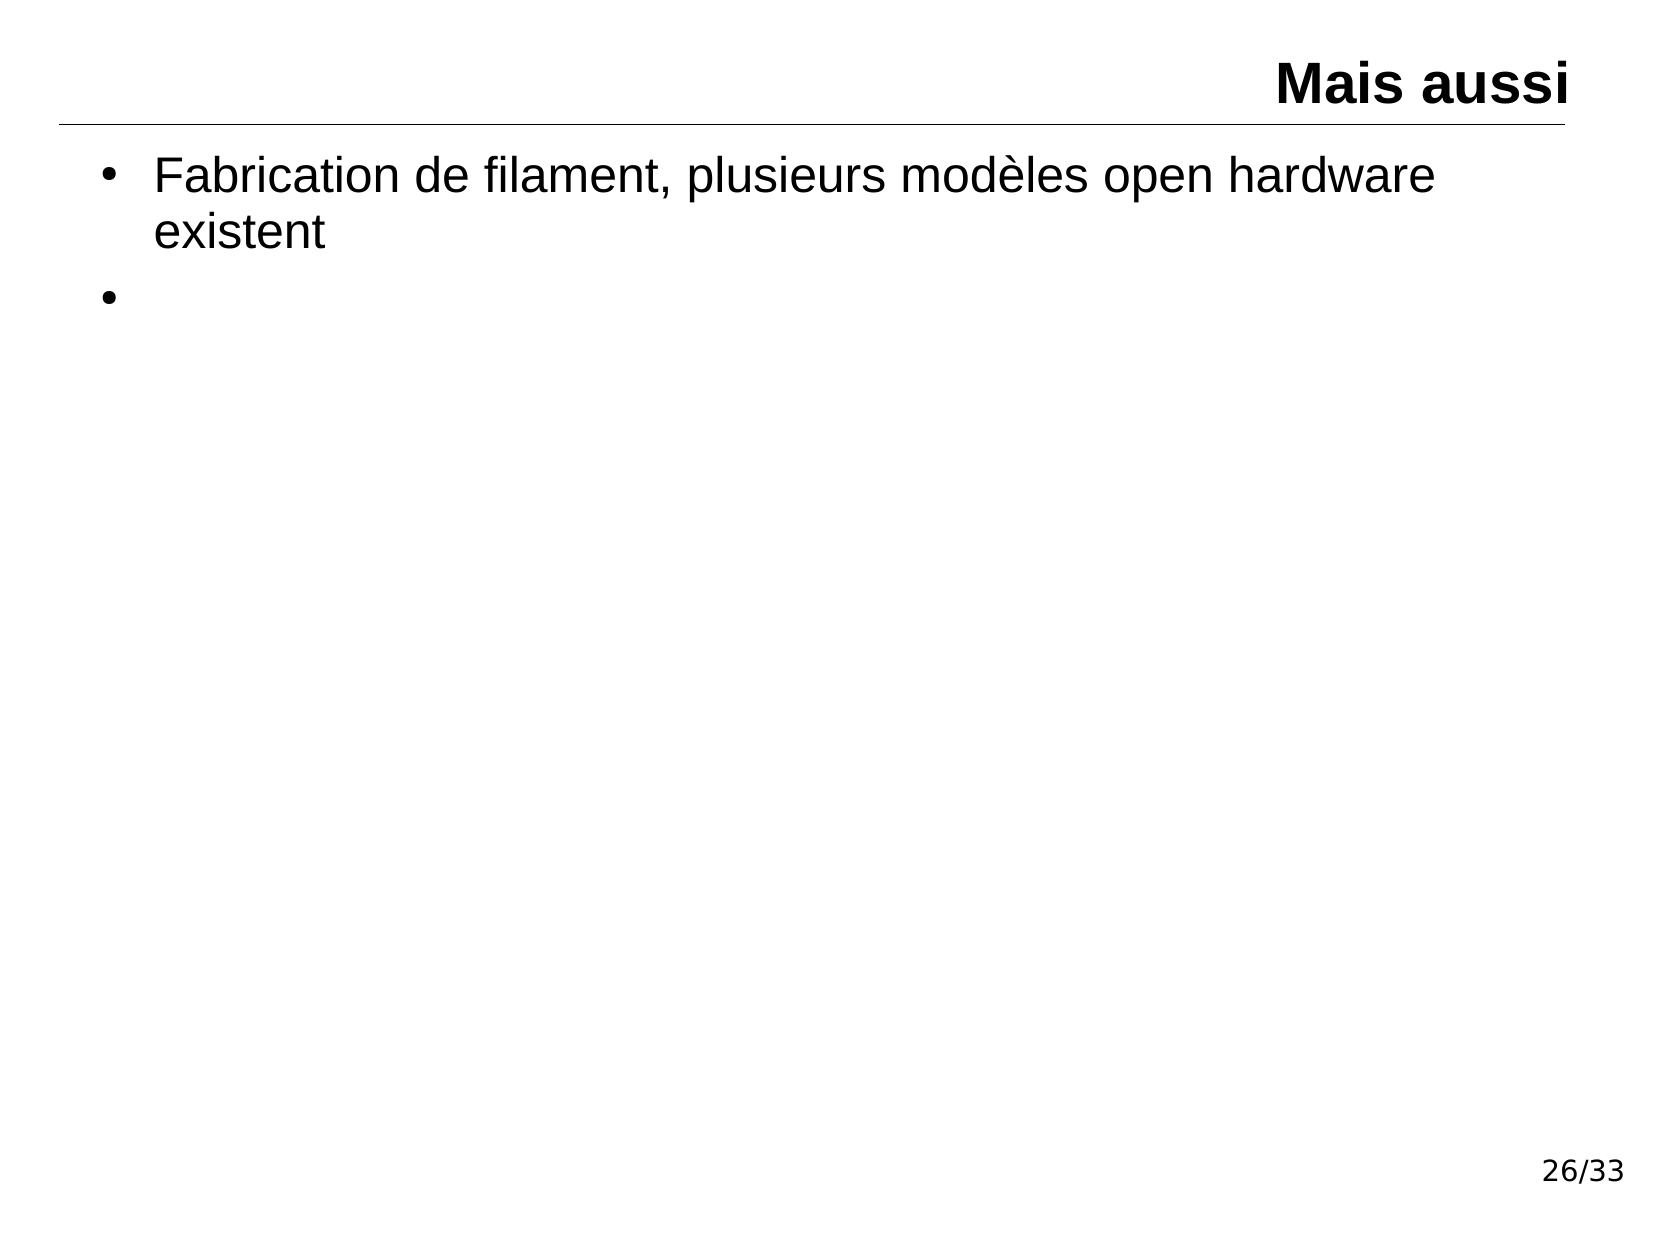

# Mais aussi
Fabrication de filament, plusieurs modèles open hardware existent
26